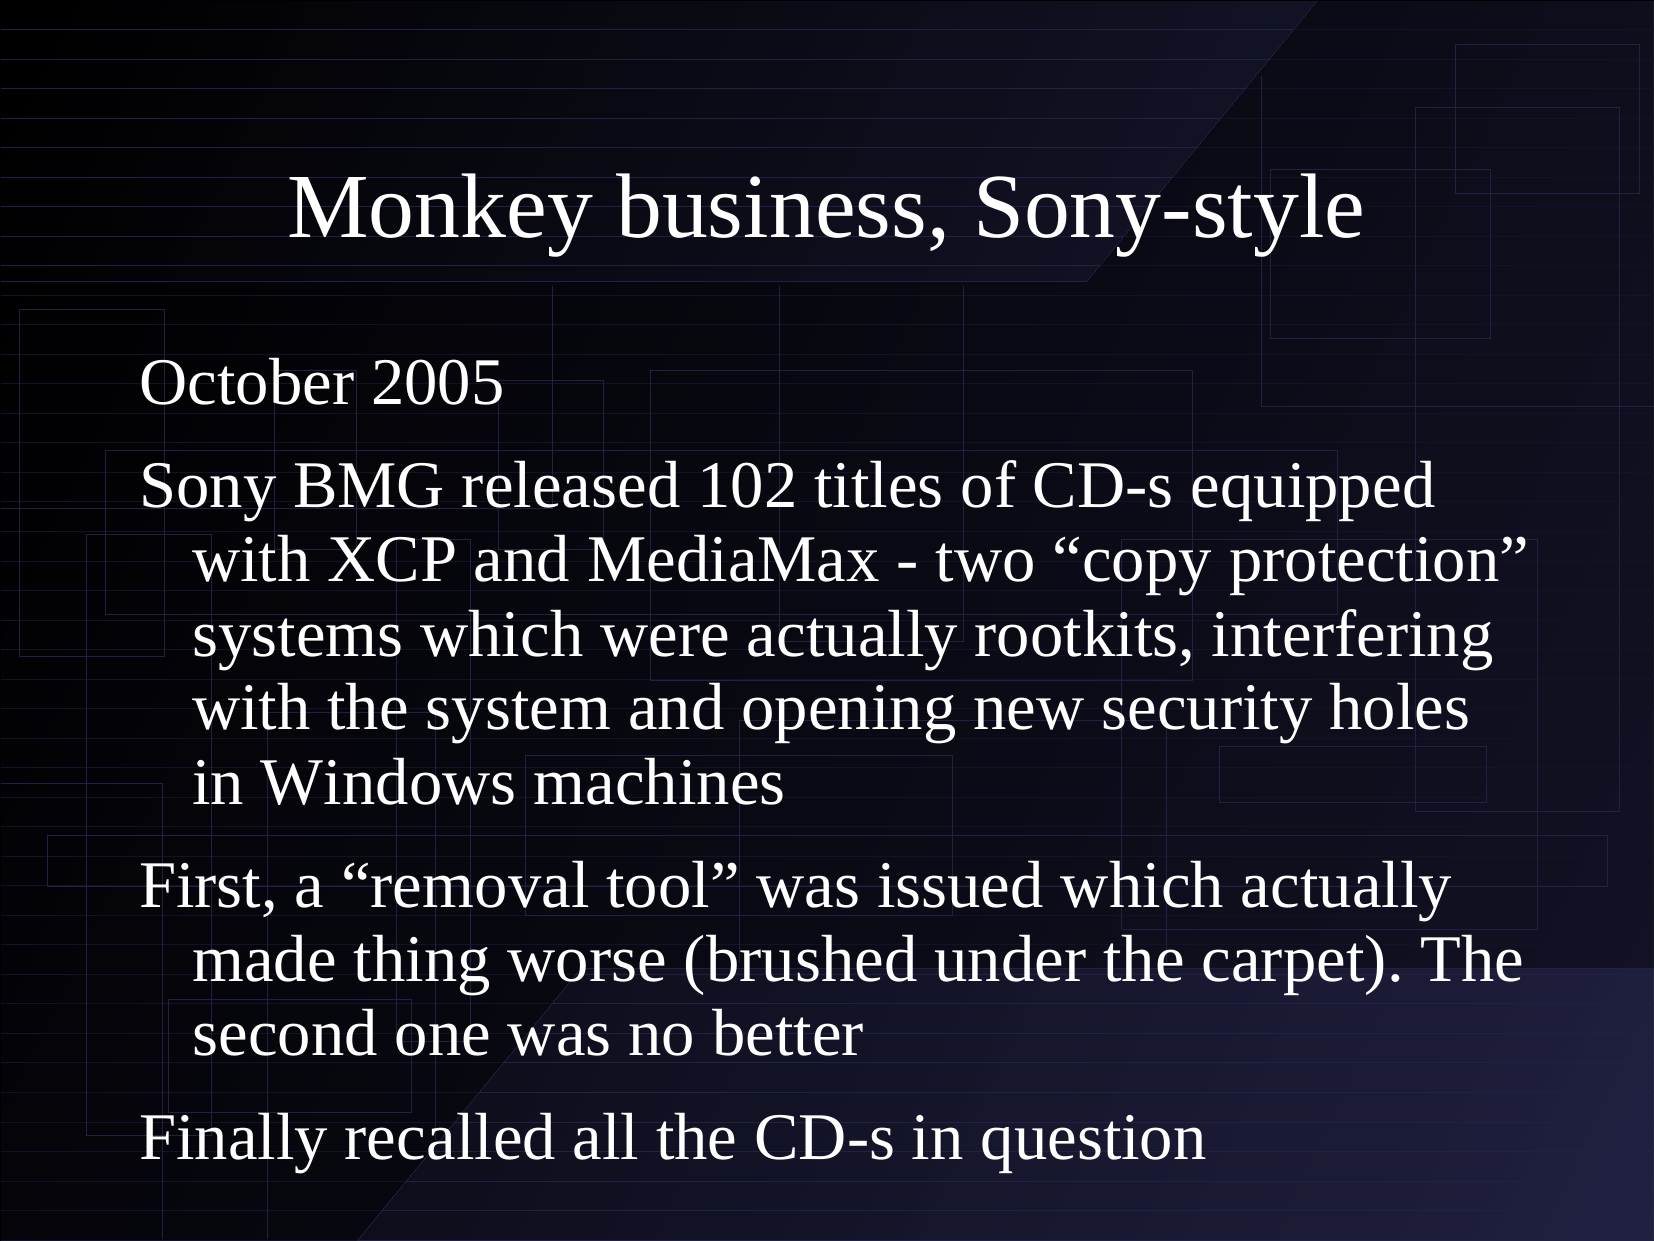

# Monkey business, Sony-style
October 2005
Sony BMG released 102 titles of CD-s equipped with XCP and MediaMax - two “copy protection” systems which were actually rootkits, interfering with the system and opening new security holes in Windows machines
First, a “removal tool” was issued which actually made thing worse (brushed under the carpet). The second one was no better
Finally recalled all the CD-s in question